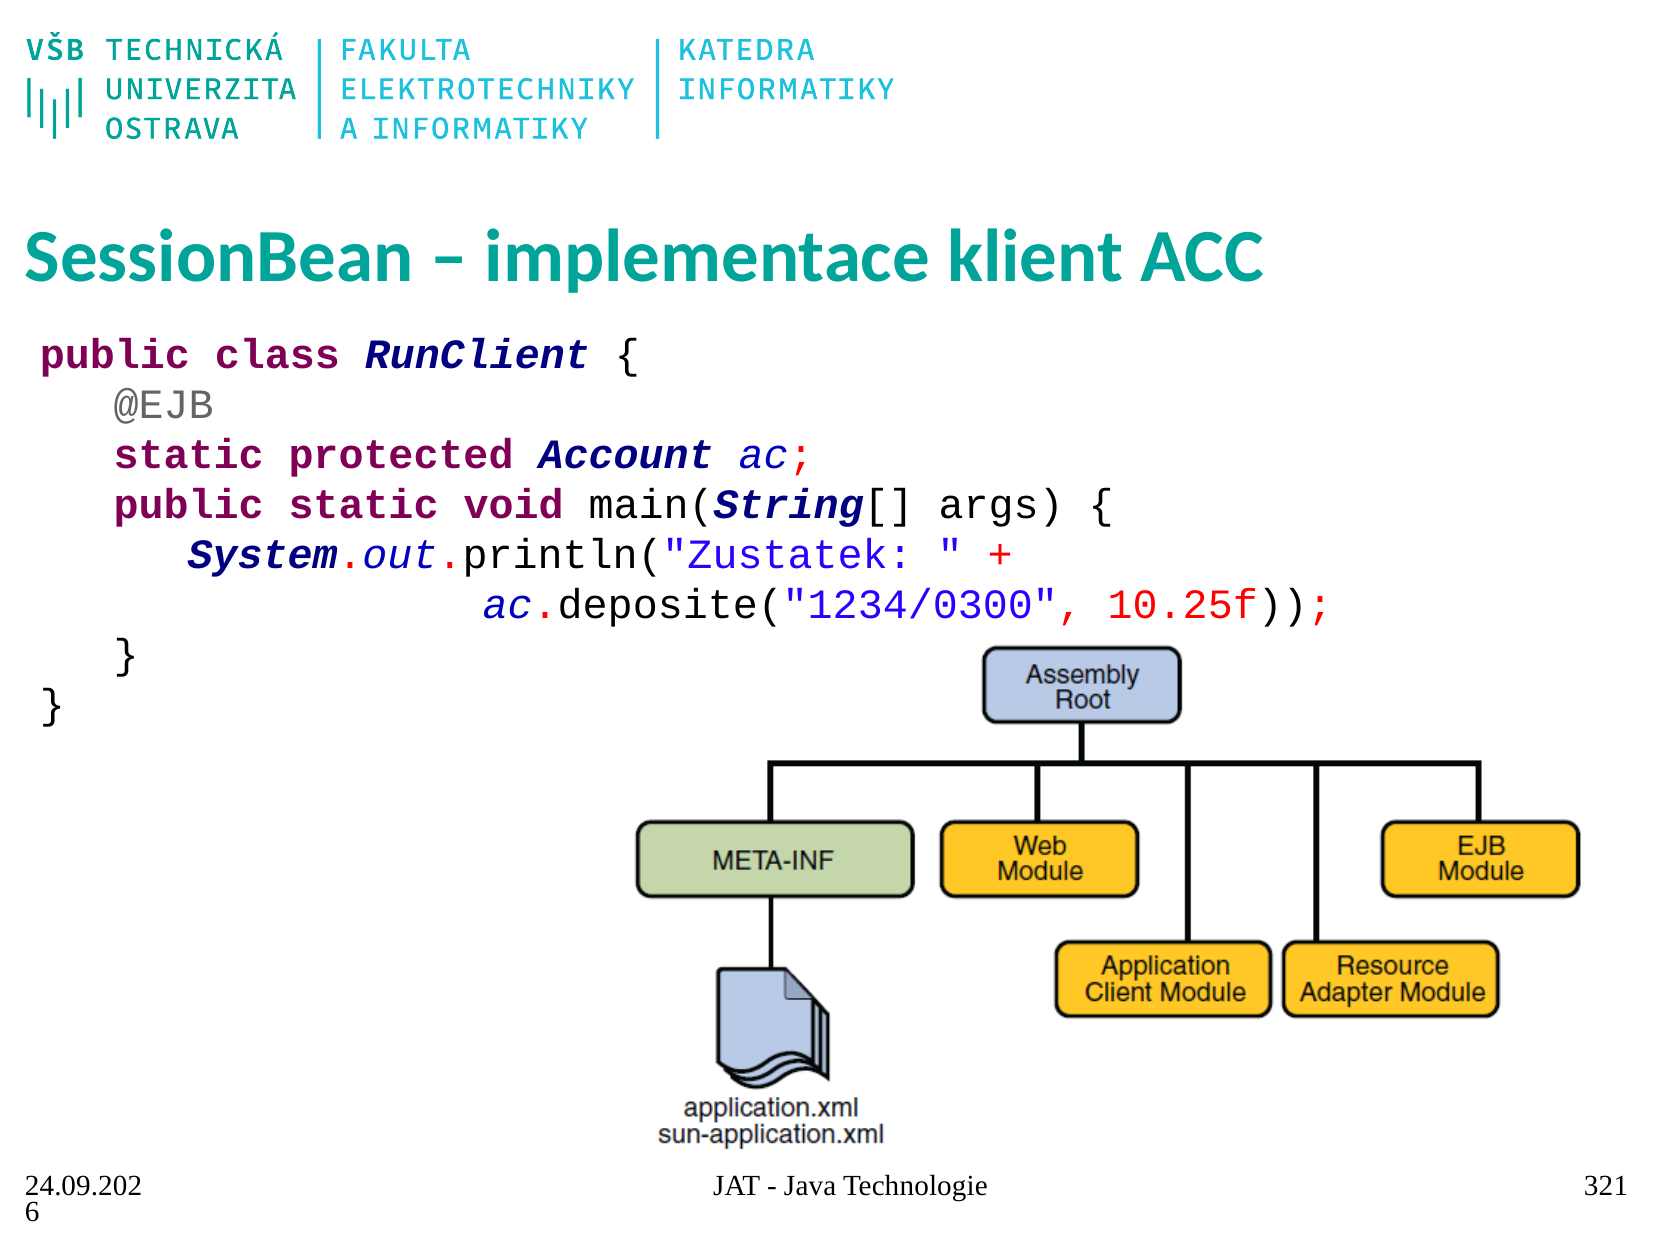

SessionBean – implementace klient ACC
# public class RunClient {
	@EJB
	static protected Account ac;
	public static void main(String[] args) {
		System.out.println("Zustatek: " +
						ac.deposite("1234/0300", 10.25f));
	}
}
JAT - Java Technologie
321